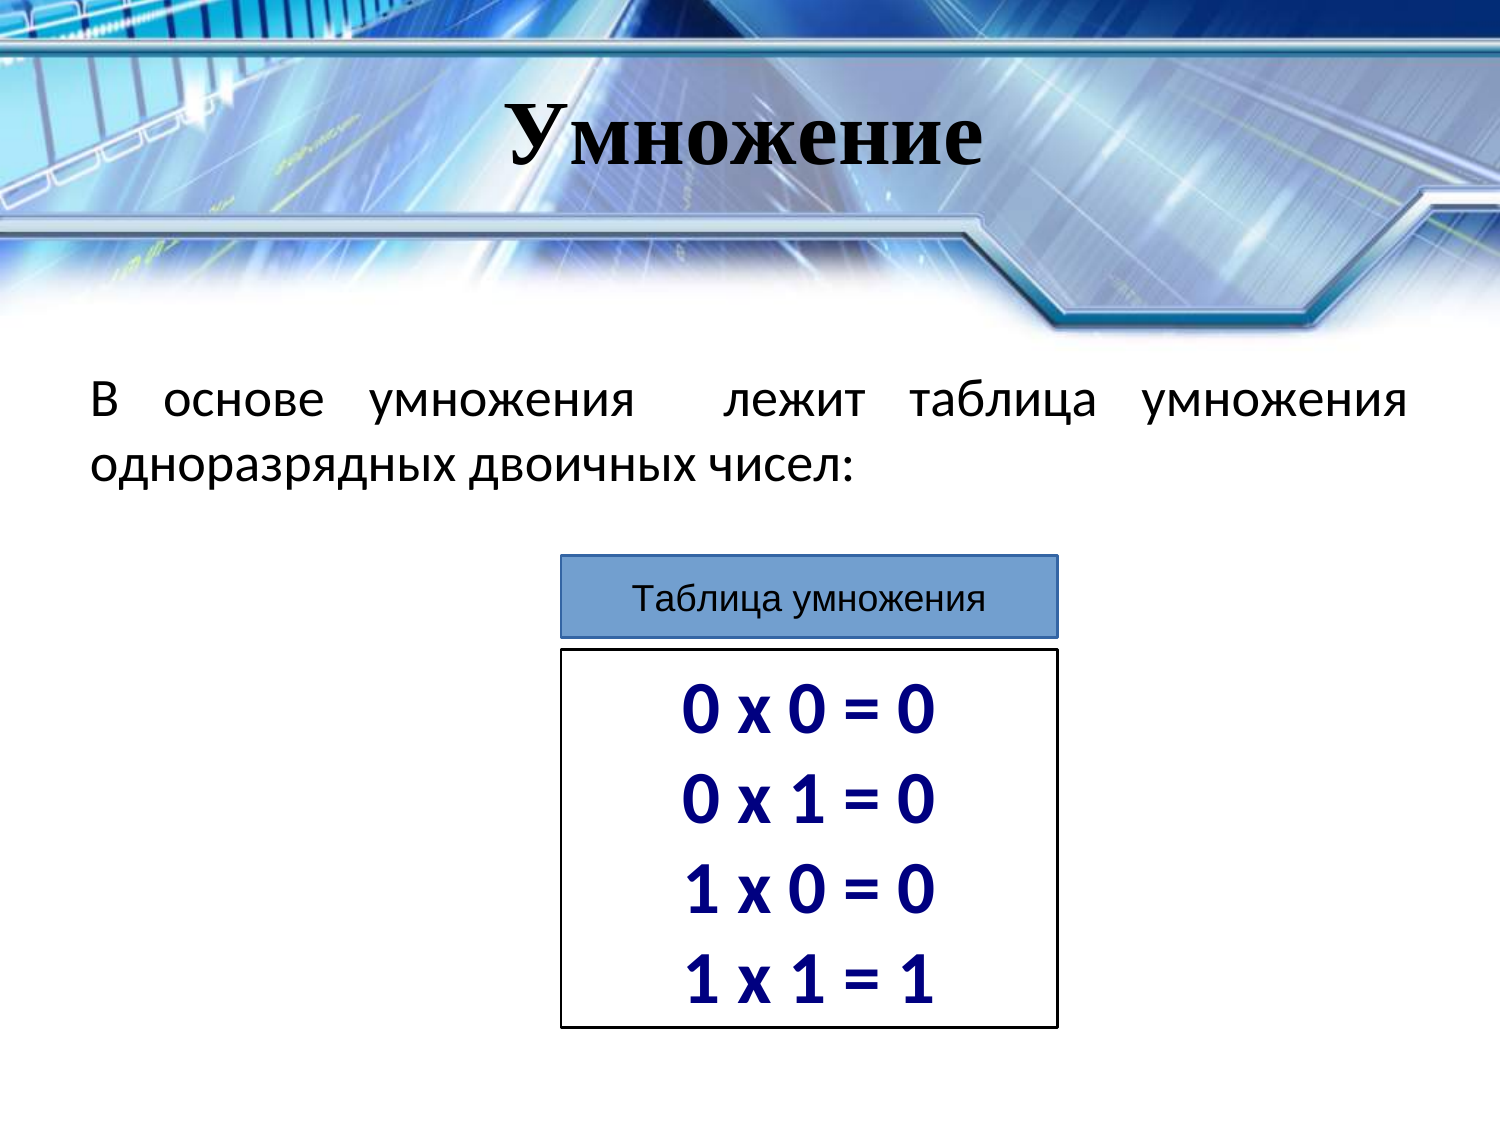

Умножение
# В основе умножения лежит таблица умножения одноразрядных двоичных чисел:
Таблица умножения
0 х 0 = 0
0 х 1 = 0
1 х 0 = 0
1 х 1 = 1